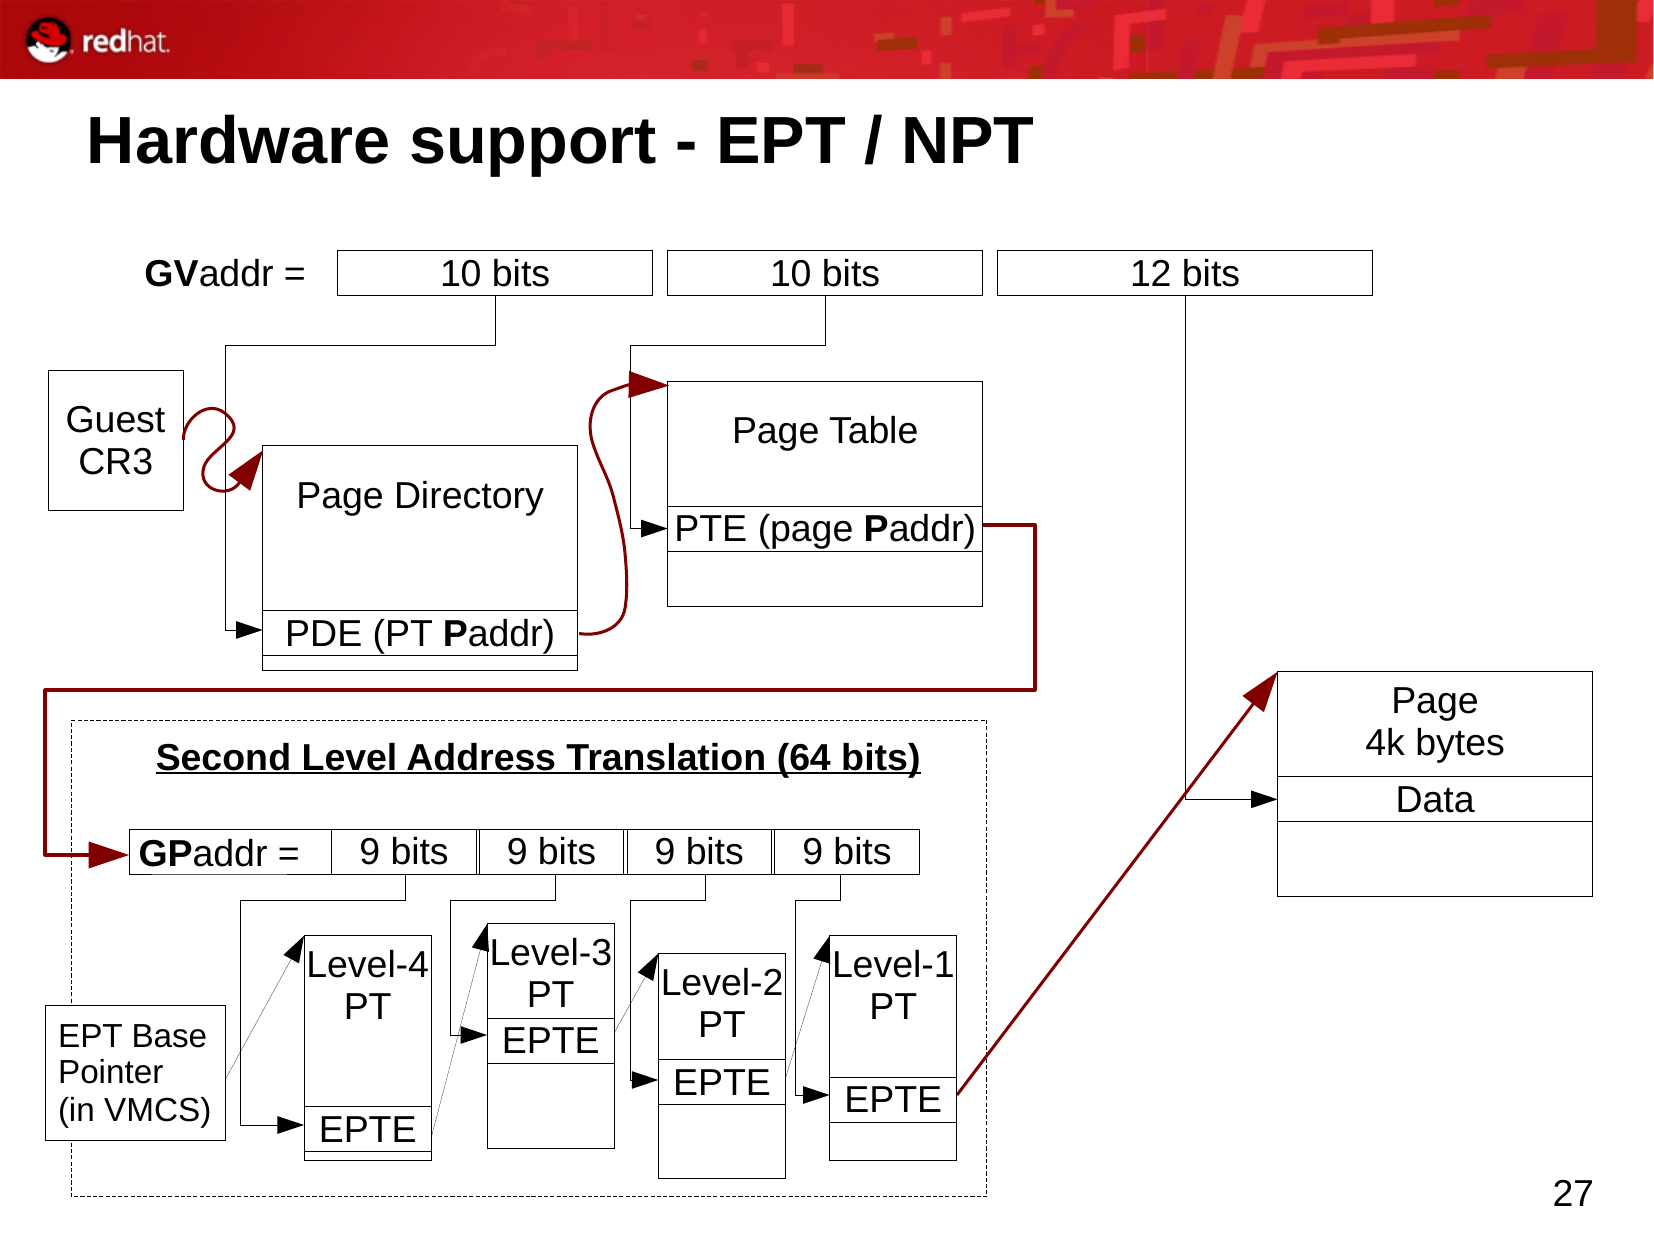

# Hardware support - EPT / NPT
GVaddr =
10 bits
10 bits
10 bits
12 bits
Guest
CR3
Page Table
Page Directory
PTE (page Paddr)
PDE (PT Paddr)
Page
4k bytes
Second Level Address Translation (64 bits)
Data
9 bits
9 bits
9 bits
9 bits
GPaddr =
Level-3
PT
Level-4
PT
Level-1
PT
Level-2
PT
EPT Base
Pointer
(in VMCS)
EPTE
EPTE
EPTE
EPTE